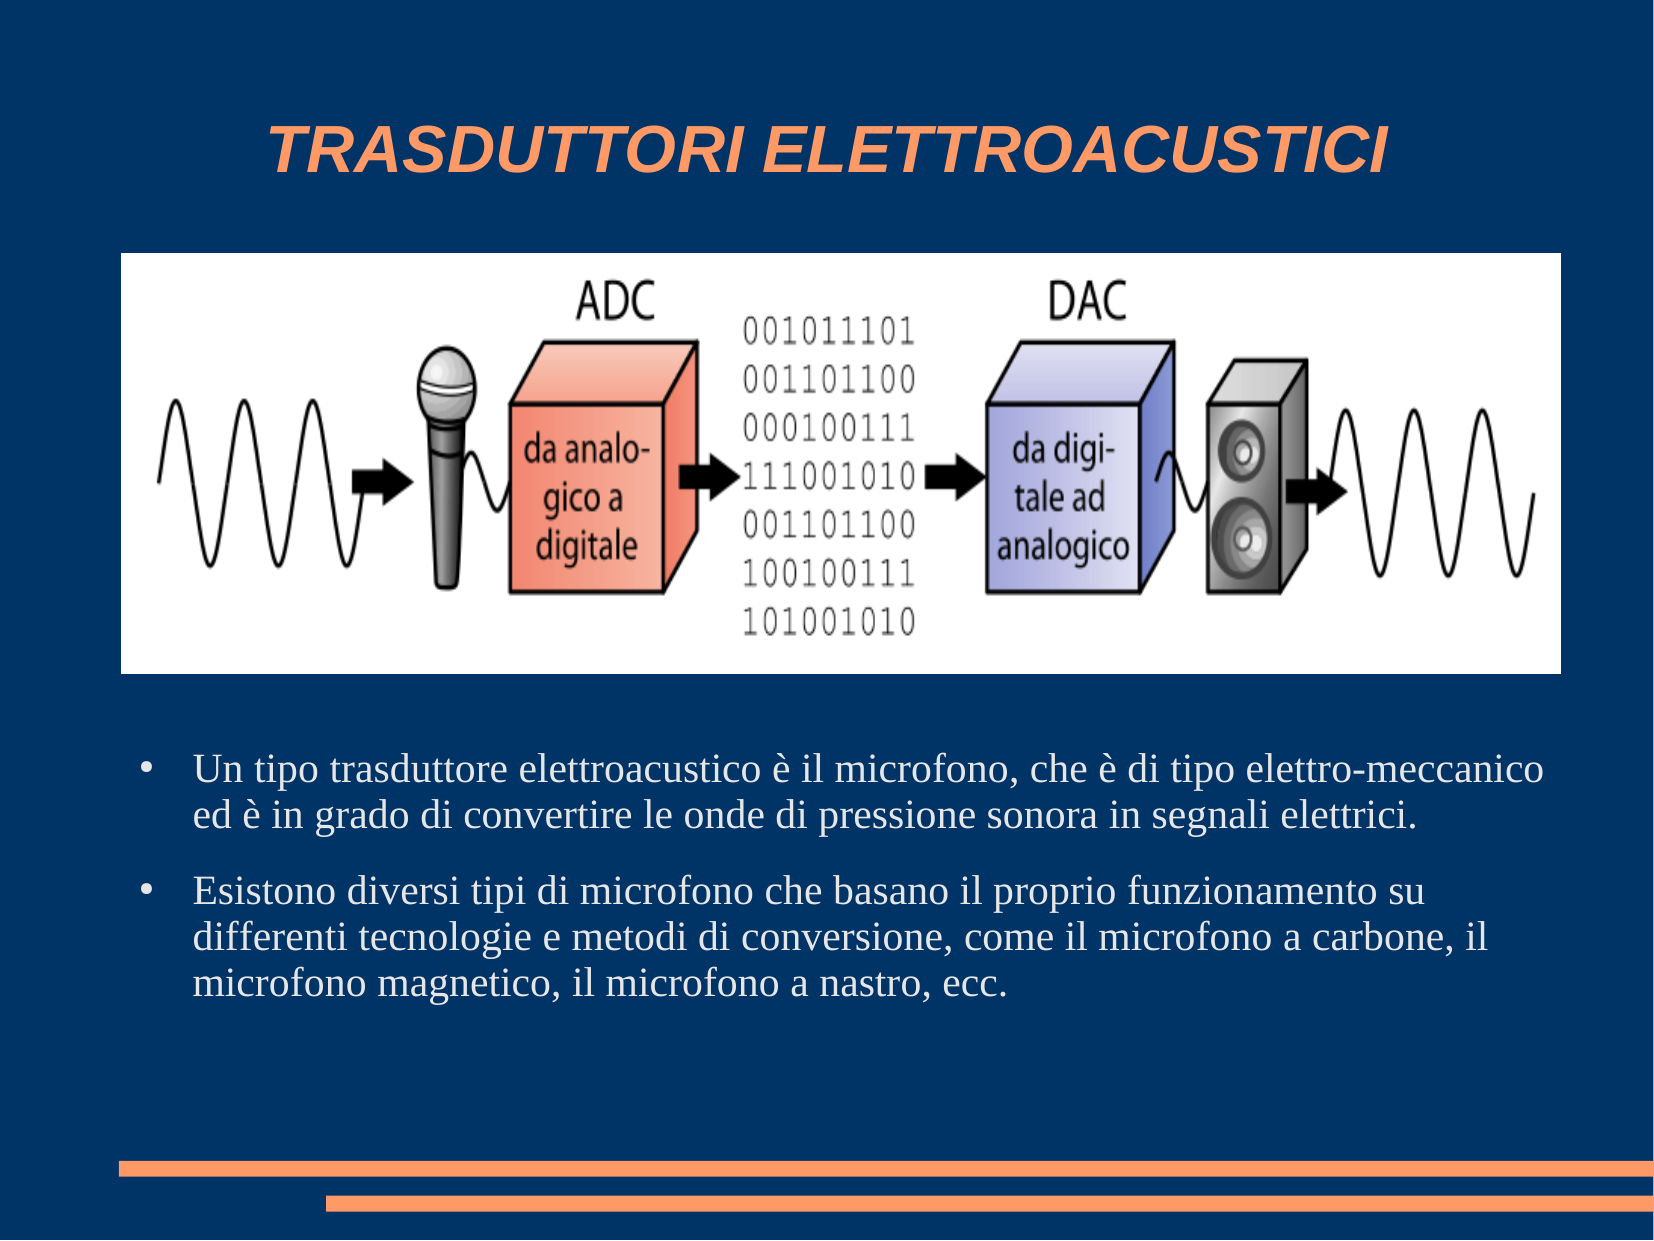

# TRASDUTTORI ELETTROACUSTICI
Un tipo trasduttore elettroacustico è il microfono, che è di tipo elettro-meccanico ed è in grado di convertire le onde di pressione sonora in segnali elettrici.
Esistono diversi tipi di microfono che basano il proprio funzionamento su differenti tecnologie e metodi di conversione, come il microfono a carbone, il microfono magnetico, il microfono a nastro, ecc.